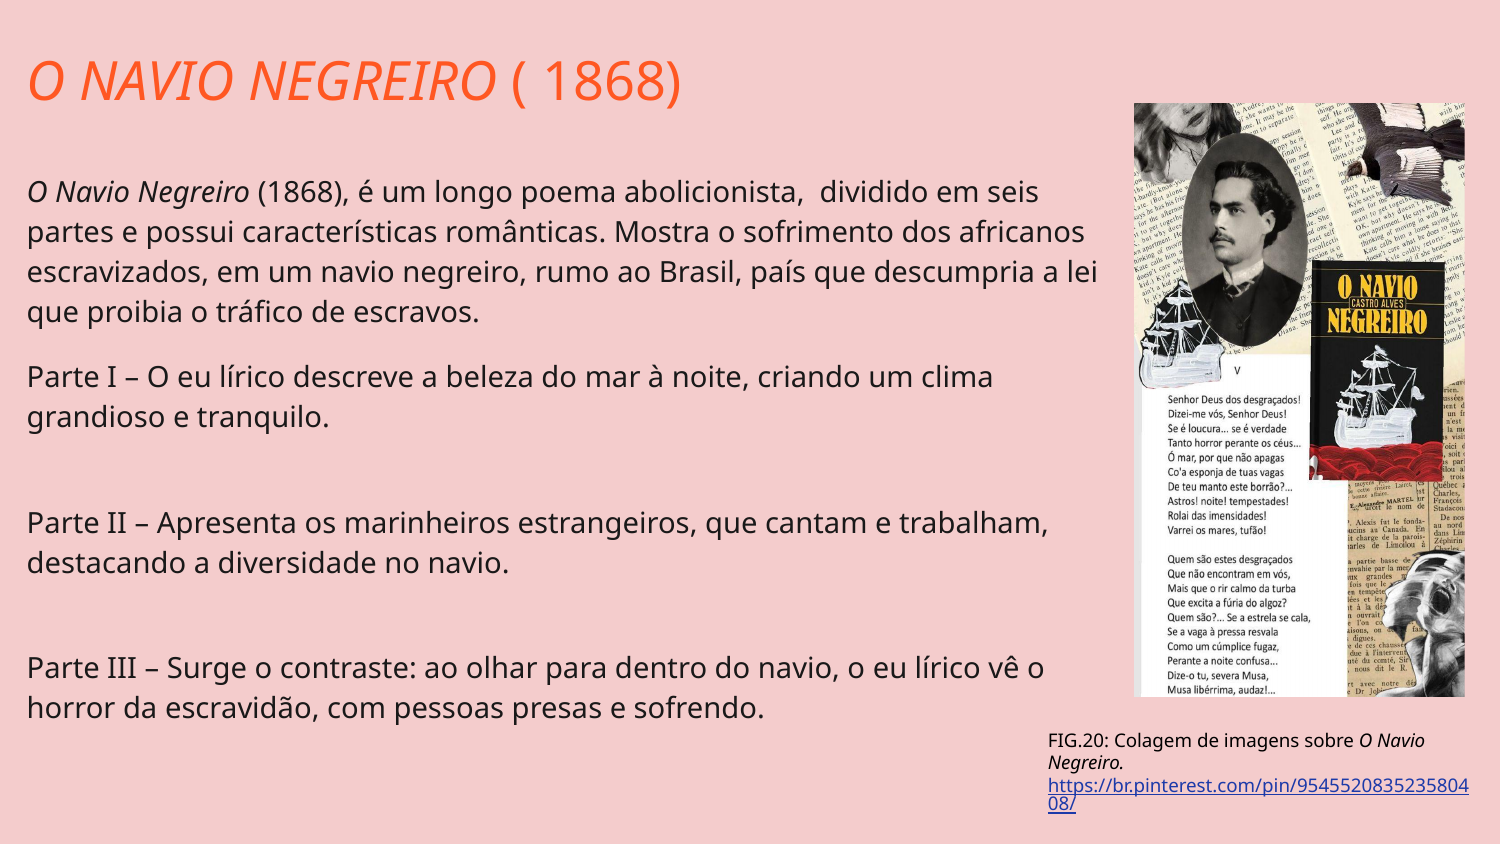

# O NAVIO NEGREIRO ( 1868)
O Navio Negreiro (1868), é um longo poema abolicionista, dividido em seis partes e possui características românticas. Mostra o sofrimento dos africanos escravizados, em um navio negreiro, rumo ao Brasil, país que descumpria a lei que proibia o tráfico de escravos.
Parte I – O eu lírico descreve a beleza do mar à noite, criando um clima grandioso e tranquilo.
Parte II – Apresenta os marinheiros estrangeiros, que cantam e trabalham, destacando a diversidade no navio.
Parte III – Surge o contraste: ao olhar para dentro do navio, o eu lírico vê o horror da escravidão, com pessoas presas e sofrendo.
FIG.20: Colagem de imagens sobre O Navio Negreiro. https://br.pinterest.com/pin/954552083523580408/